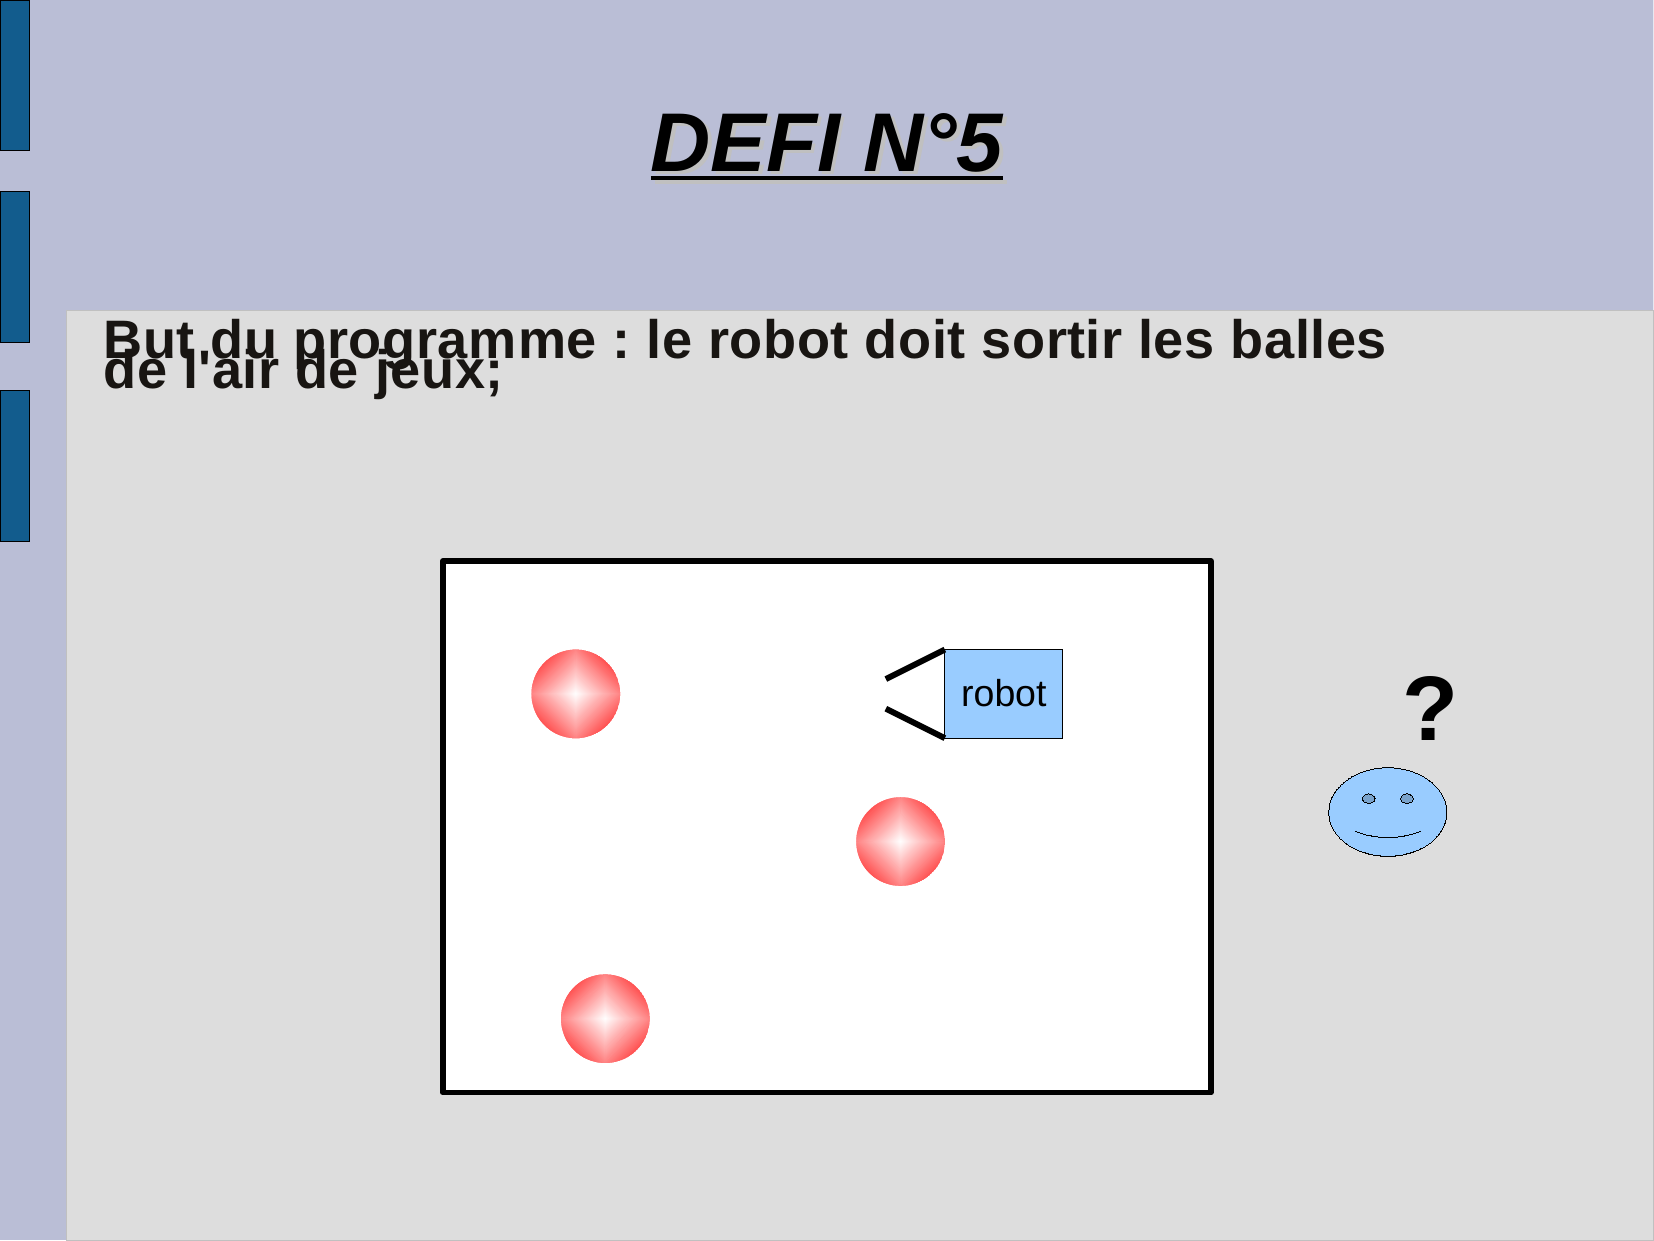

DEFI N°5
But du programme : le robot doit sortir les balles
de l'air de jeux;
robot
?